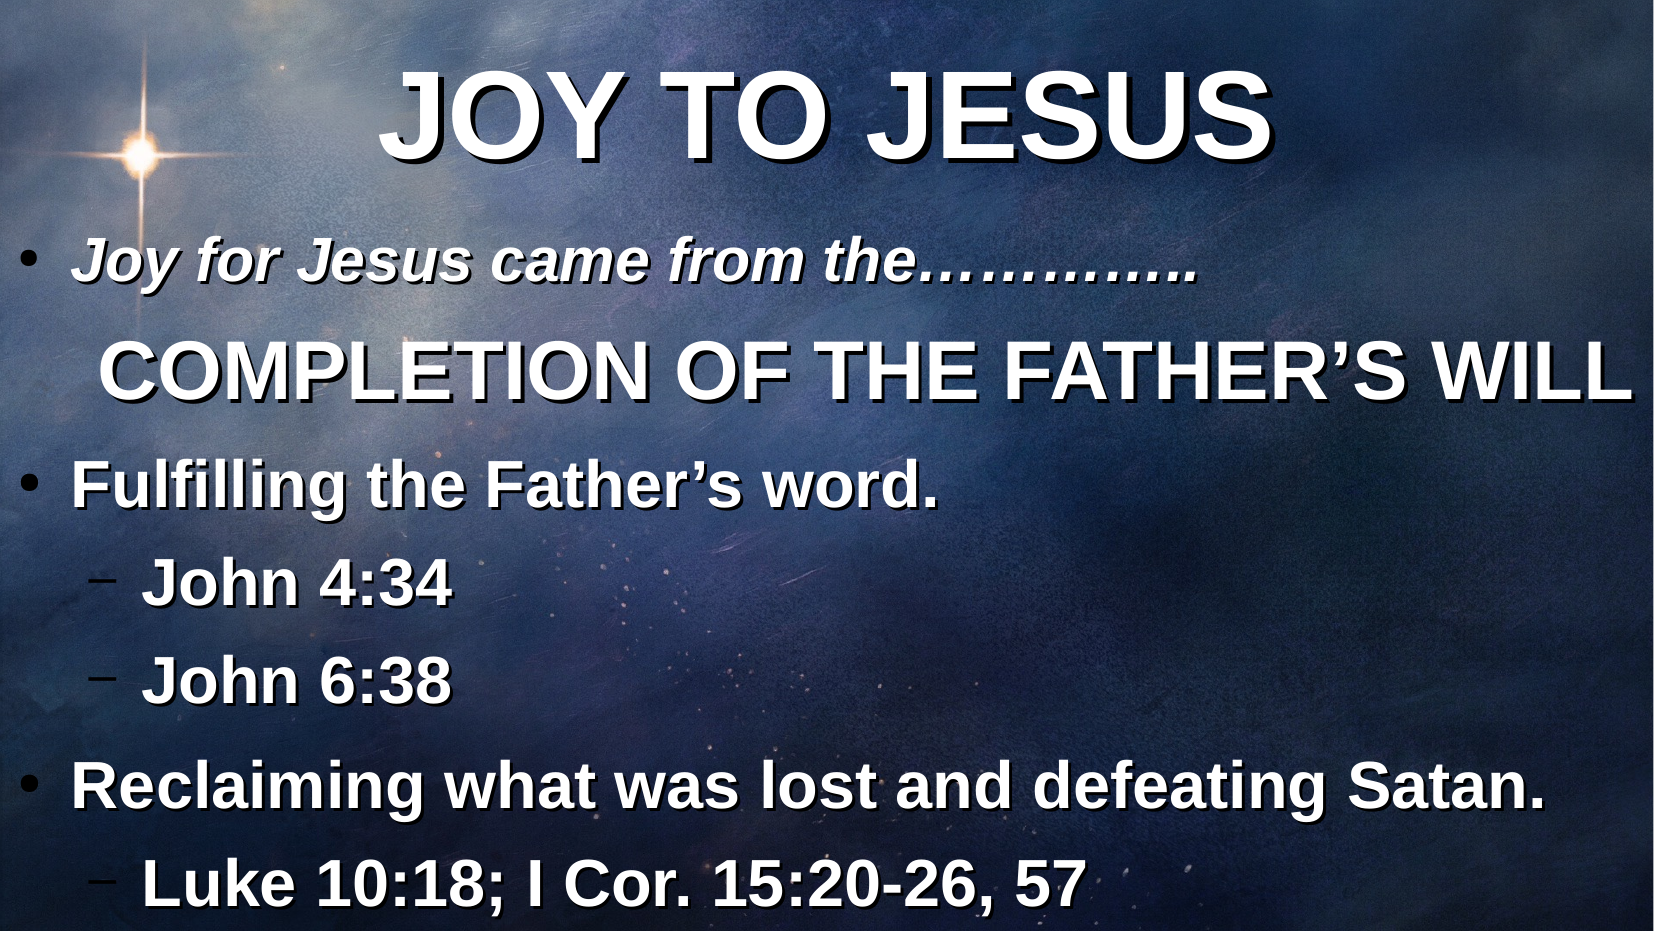

# JOY TO JESUS
Joy for Jesus came from the…………..
COMPLETION OF THE FATHER’S WILL
Fulfilling the Father’s word.
John 4:34
John 6:38
Reclaiming what was lost and defeating Satan.
Luke 10:18; I Cor. 15:20-26, 57